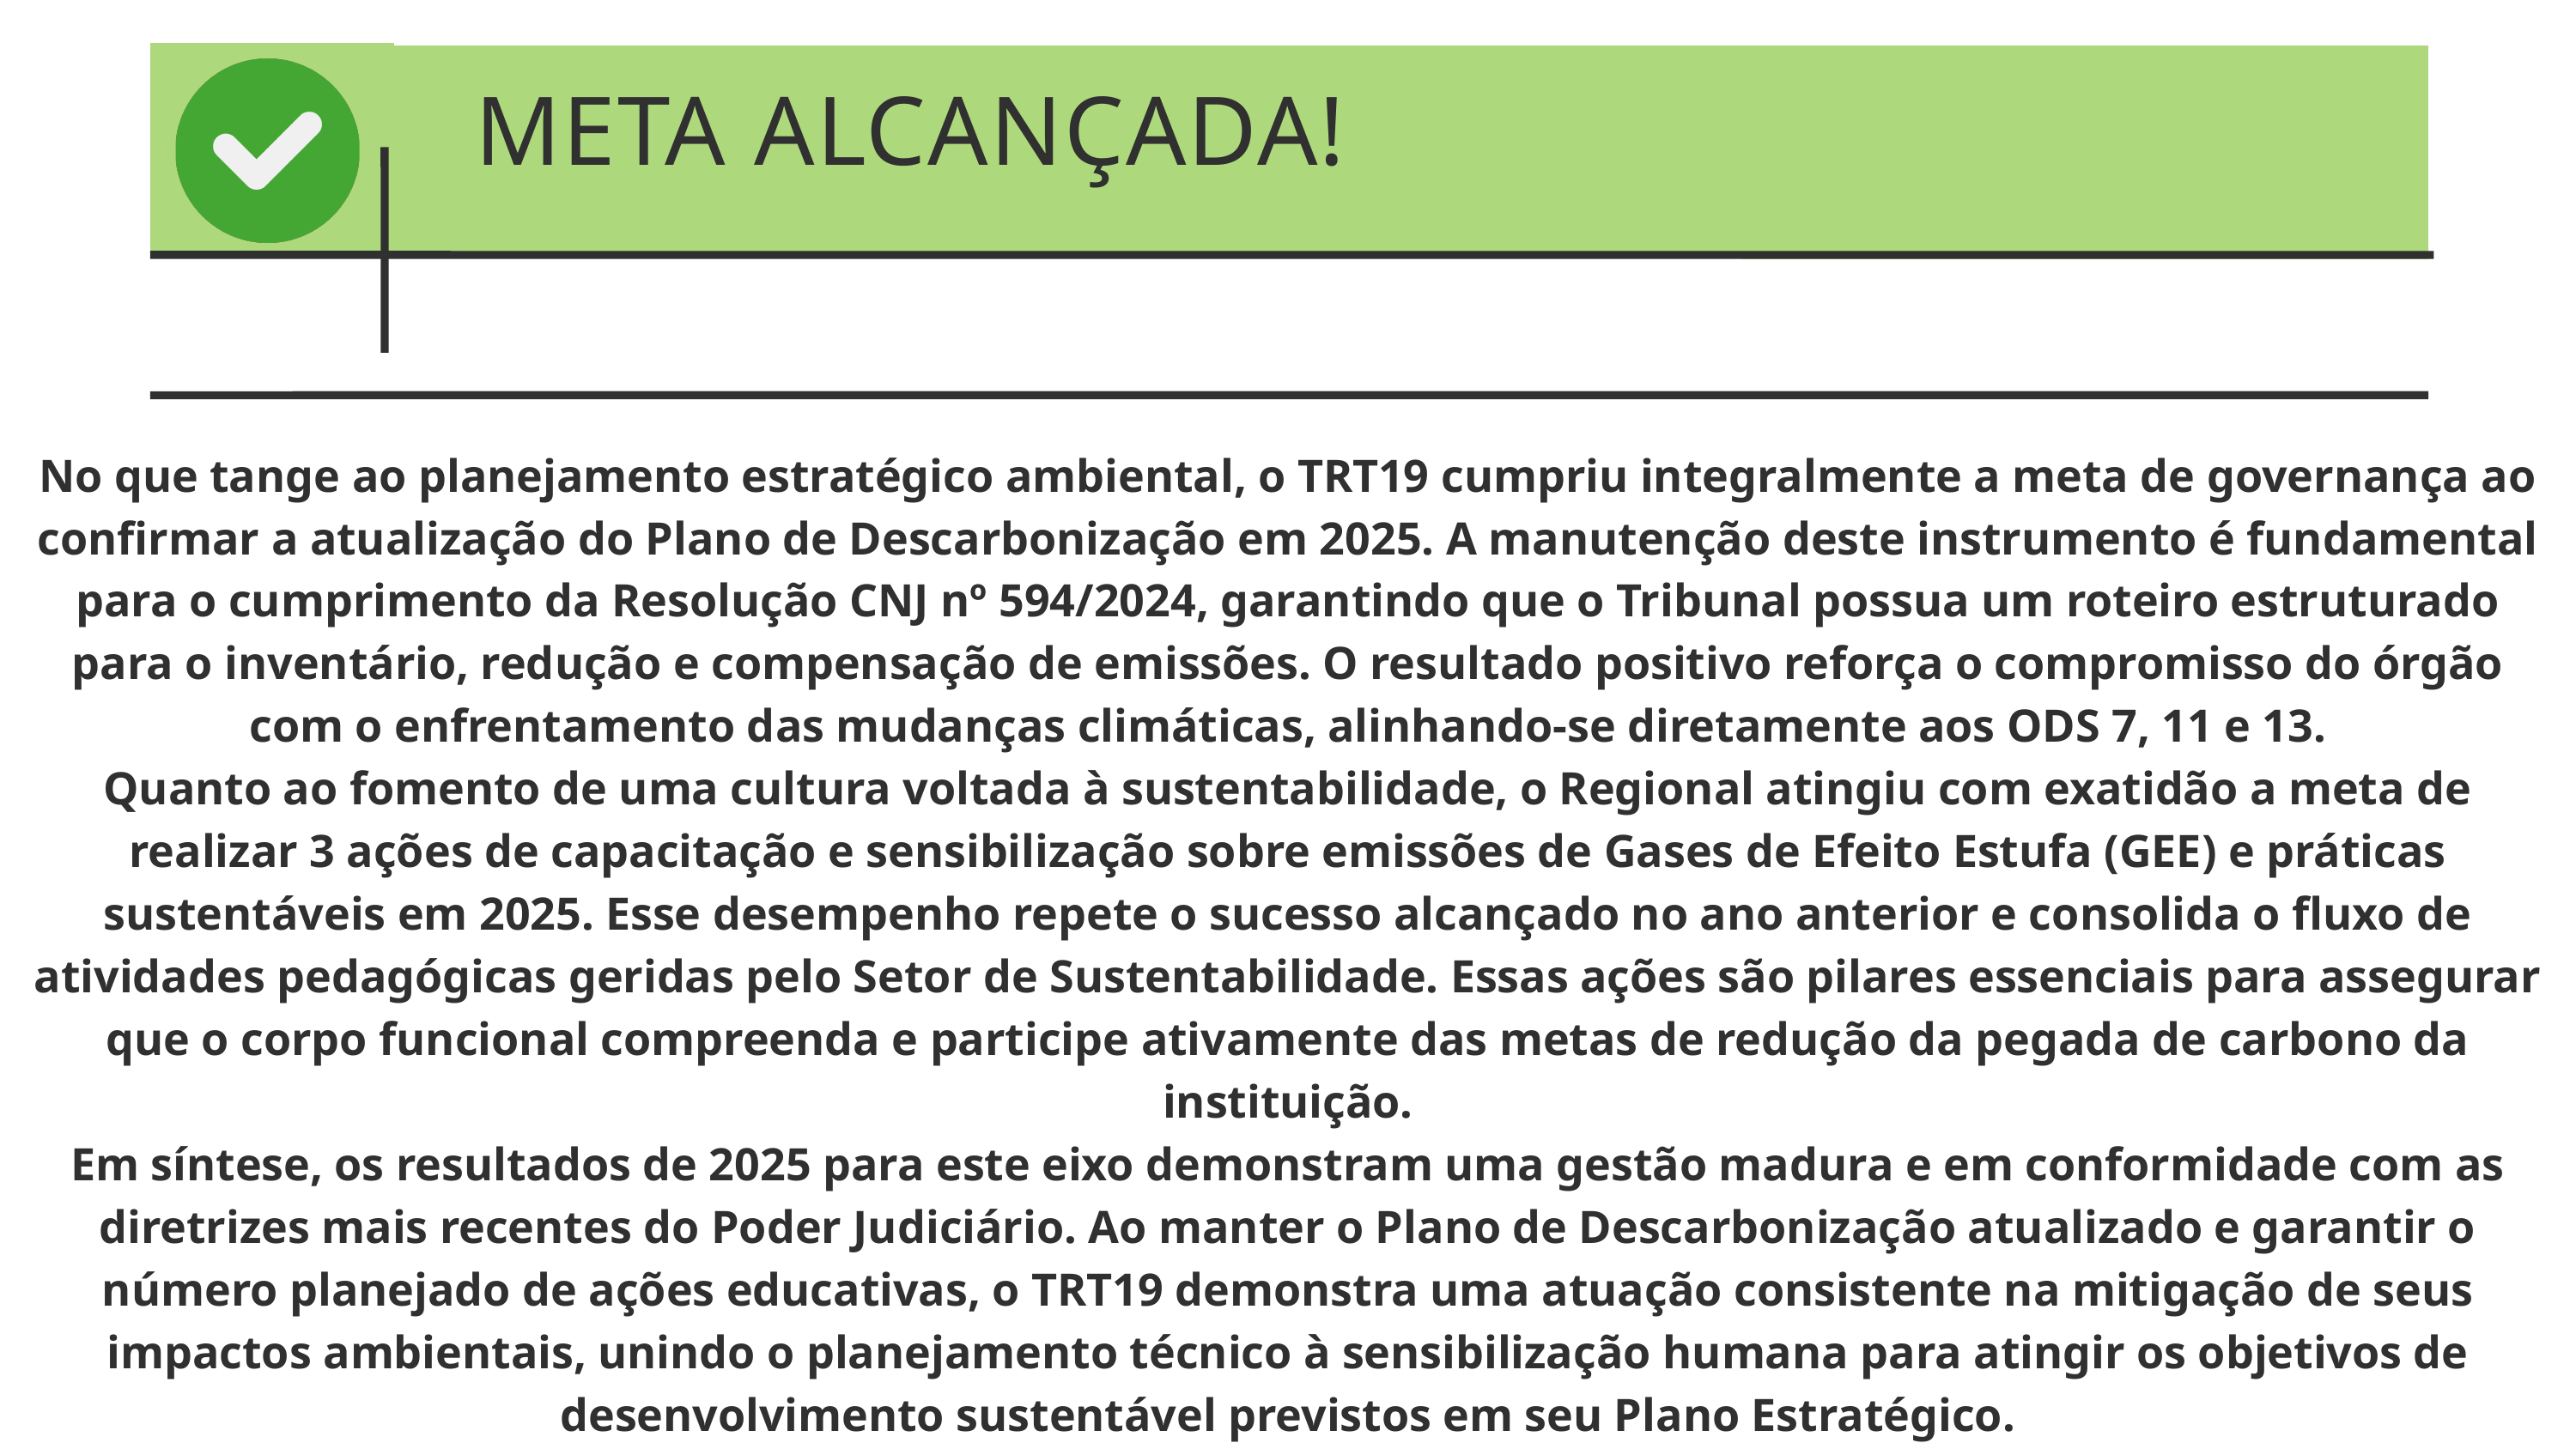

META ALCANÇADA!
No que tange ao planejamento estratégico ambiental, o TRT19 cumpriu integralmente a meta de governança ao confirmar a atualização do Plano de Descarbonização em 2025. A manutenção deste instrumento é fundamental para o cumprimento da Resolução CNJ nº 594/2024, garantindo que o Tribunal possua um roteiro estruturado para o inventário, redução e compensação de emissões. O resultado positivo reforça o compromisso do órgão com o enfrentamento das mudanças climáticas, alinhando-se diretamente aos ODS 7, 11 e 13.
Quanto ao fomento de uma cultura voltada à sustentabilidade, o Regional atingiu com exatidão a meta de realizar 3 ações de capacitação e sensibilização sobre emissões de Gases de Efeito Estufa (GEE) e práticas sustentáveis em 2025. Esse desempenho repete o sucesso alcançado no ano anterior e consolida o fluxo de atividades pedagógicas geridas pelo Setor de Sustentabilidade. Essas ações são pilares essenciais para assegurar que o corpo funcional compreenda e participe ativamente das metas de redução da pegada de carbono da instituição.
Em síntese, os resultados de 2025 para este eixo demonstram uma gestão madura e em conformidade com as diretrizes mais recentes do Poder Judiciário. Ao manter o Plano de Descarbonização atualizado e garantir o número planejado de ações educativas, o TRT19 demonstra uma atuação consistente na mitigação de seus impactos ambientais, unindo o planejamento técnico à sensibilização humana para atingir os objetivos de desenvolvimento sustentável previstos em seu Plano Estratégico.